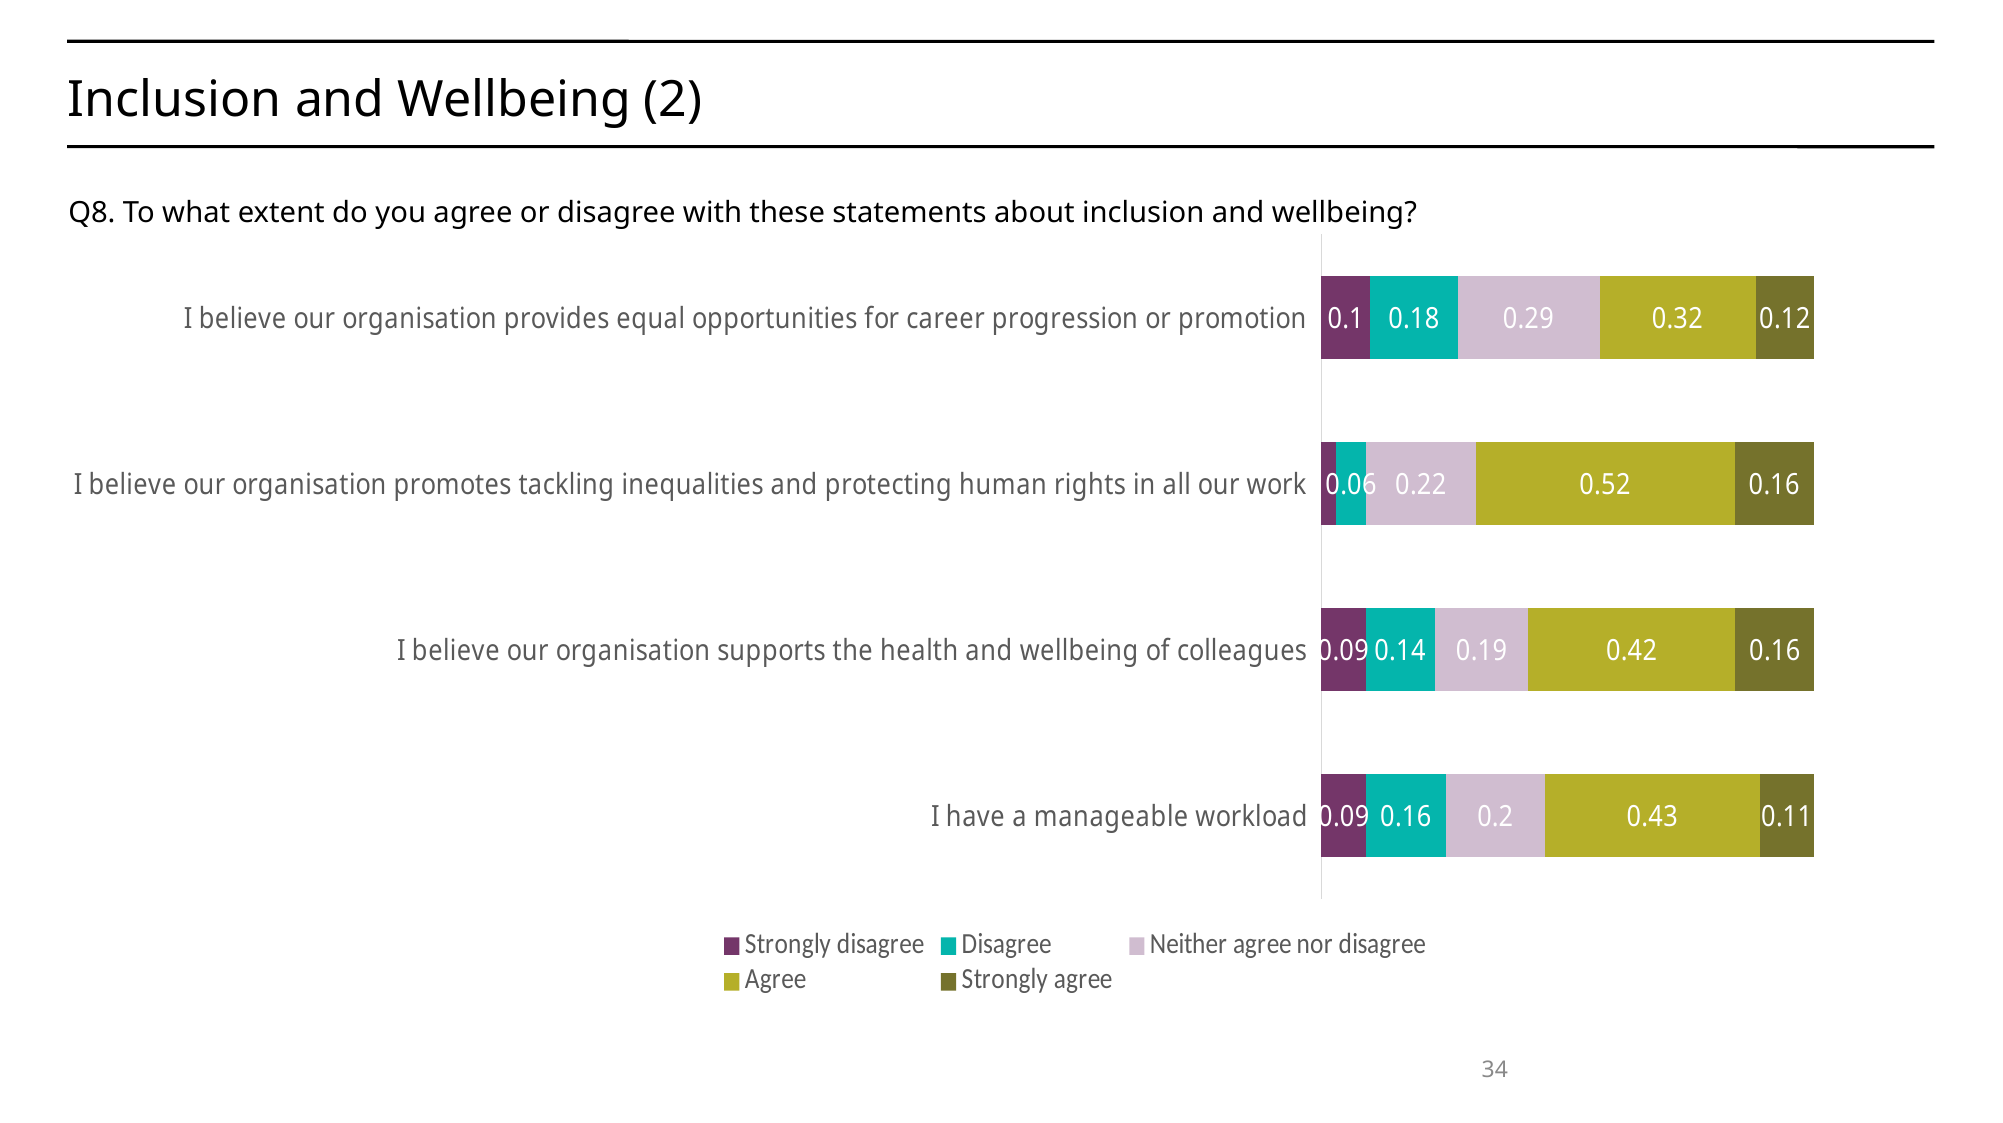

# Inclusion and Wellbeing (2)
Q8. To what extent do you agree or disagree with these statements about inclusion and wellbeing?
### Chart
| Category | Strongly disagree | Disagree | Neither agree nor disagree | Agree | Strongly agree |
|---|---|---|---|---|---|
| I believe our organisation provides equal opportunities for career progression or promotion | 0.1 | 0.18 | 0.29 | 0.32 | 0.12 |
| I believe our organisation promotes tackling inequalities and protecting human rights in all our work | 0.03 | 0.06 | 0.22 | 0.52 | 0.16 |
| I believe our organisation supports the health and wellbeing of colleagues | 0.09 | 0.14 | 0.19 | 0.42 | 0.16 |
| I have a manageable workload | 0.09 | 0.16 | 0.2 | 0.43 | 0.11 |6